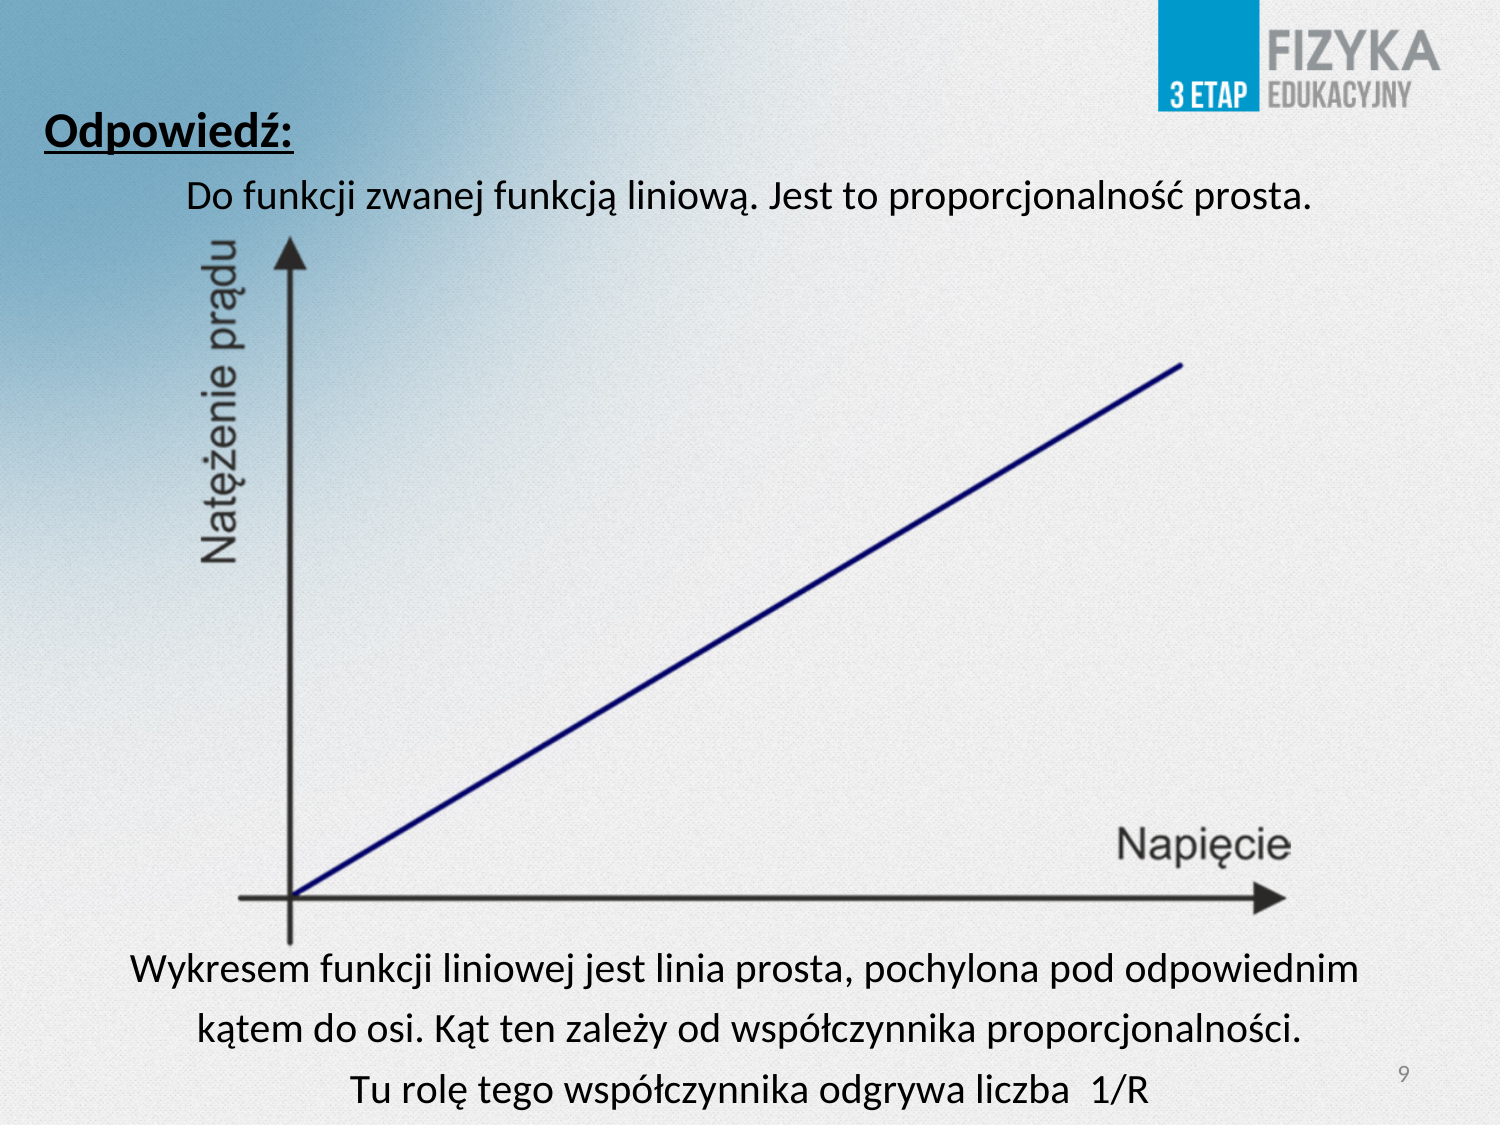

Odpowiedź:
Do funkcji zwanej funkcją liniową. Jest to proporcjonalność prosta.
Wykresem funkcji liniowej jest linia prosta, pochylona pod odpowiednim
kątem do osi. Kąt ten zależy od współczynnika proporcjonalności.
Tu rolę tego współczynnika odgrywa liczba 1/R